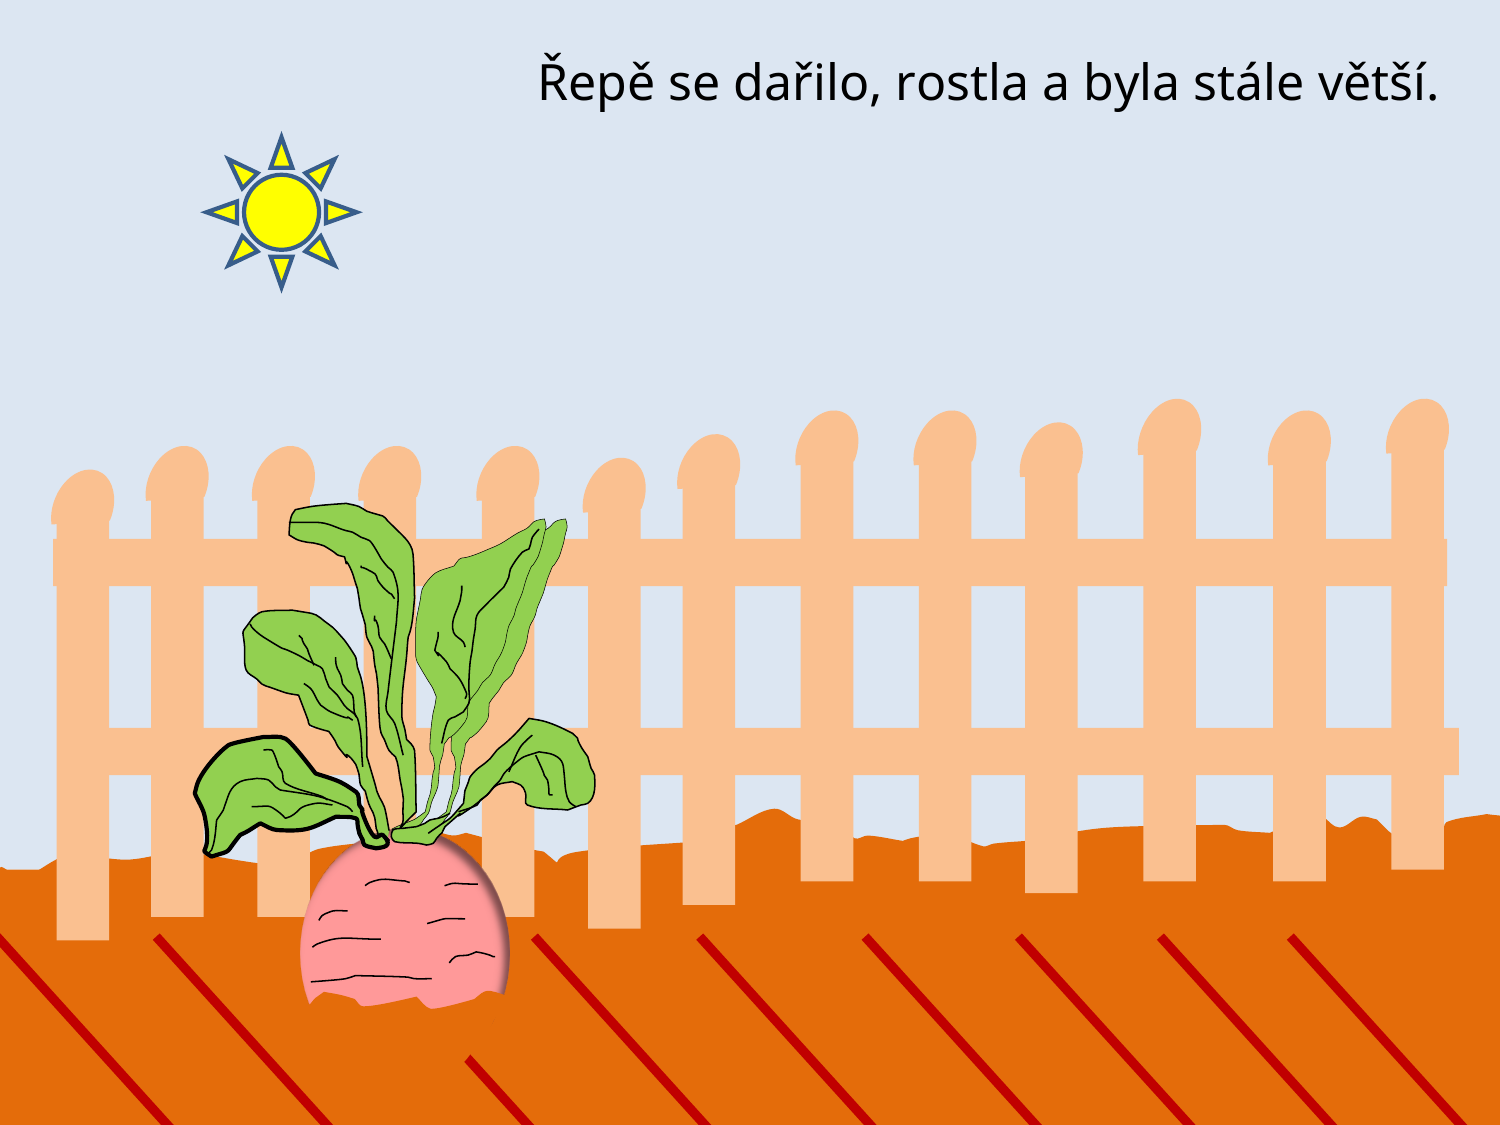

Řepě se dařilo, rostla a byla stále větší.